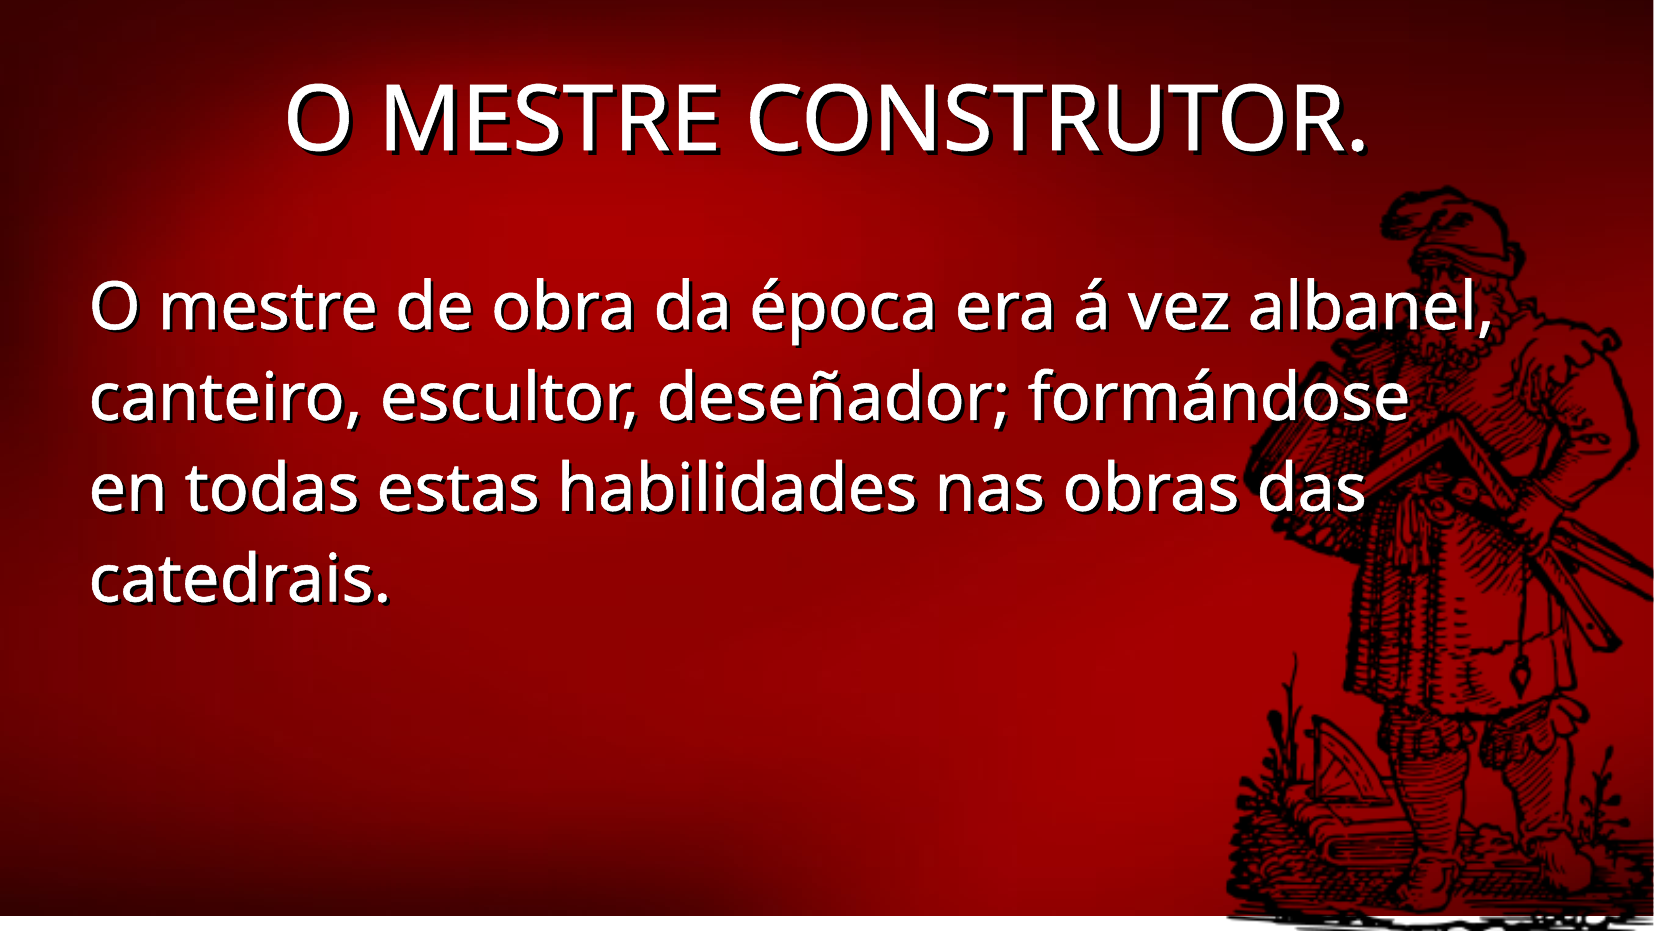

# O MESTRE CONSTRUTOR.
O mestre de obra da época era á vez albanel, canteiro, escultor, deseñador; formándose en todas estas habilidades nas obras das catedrais.